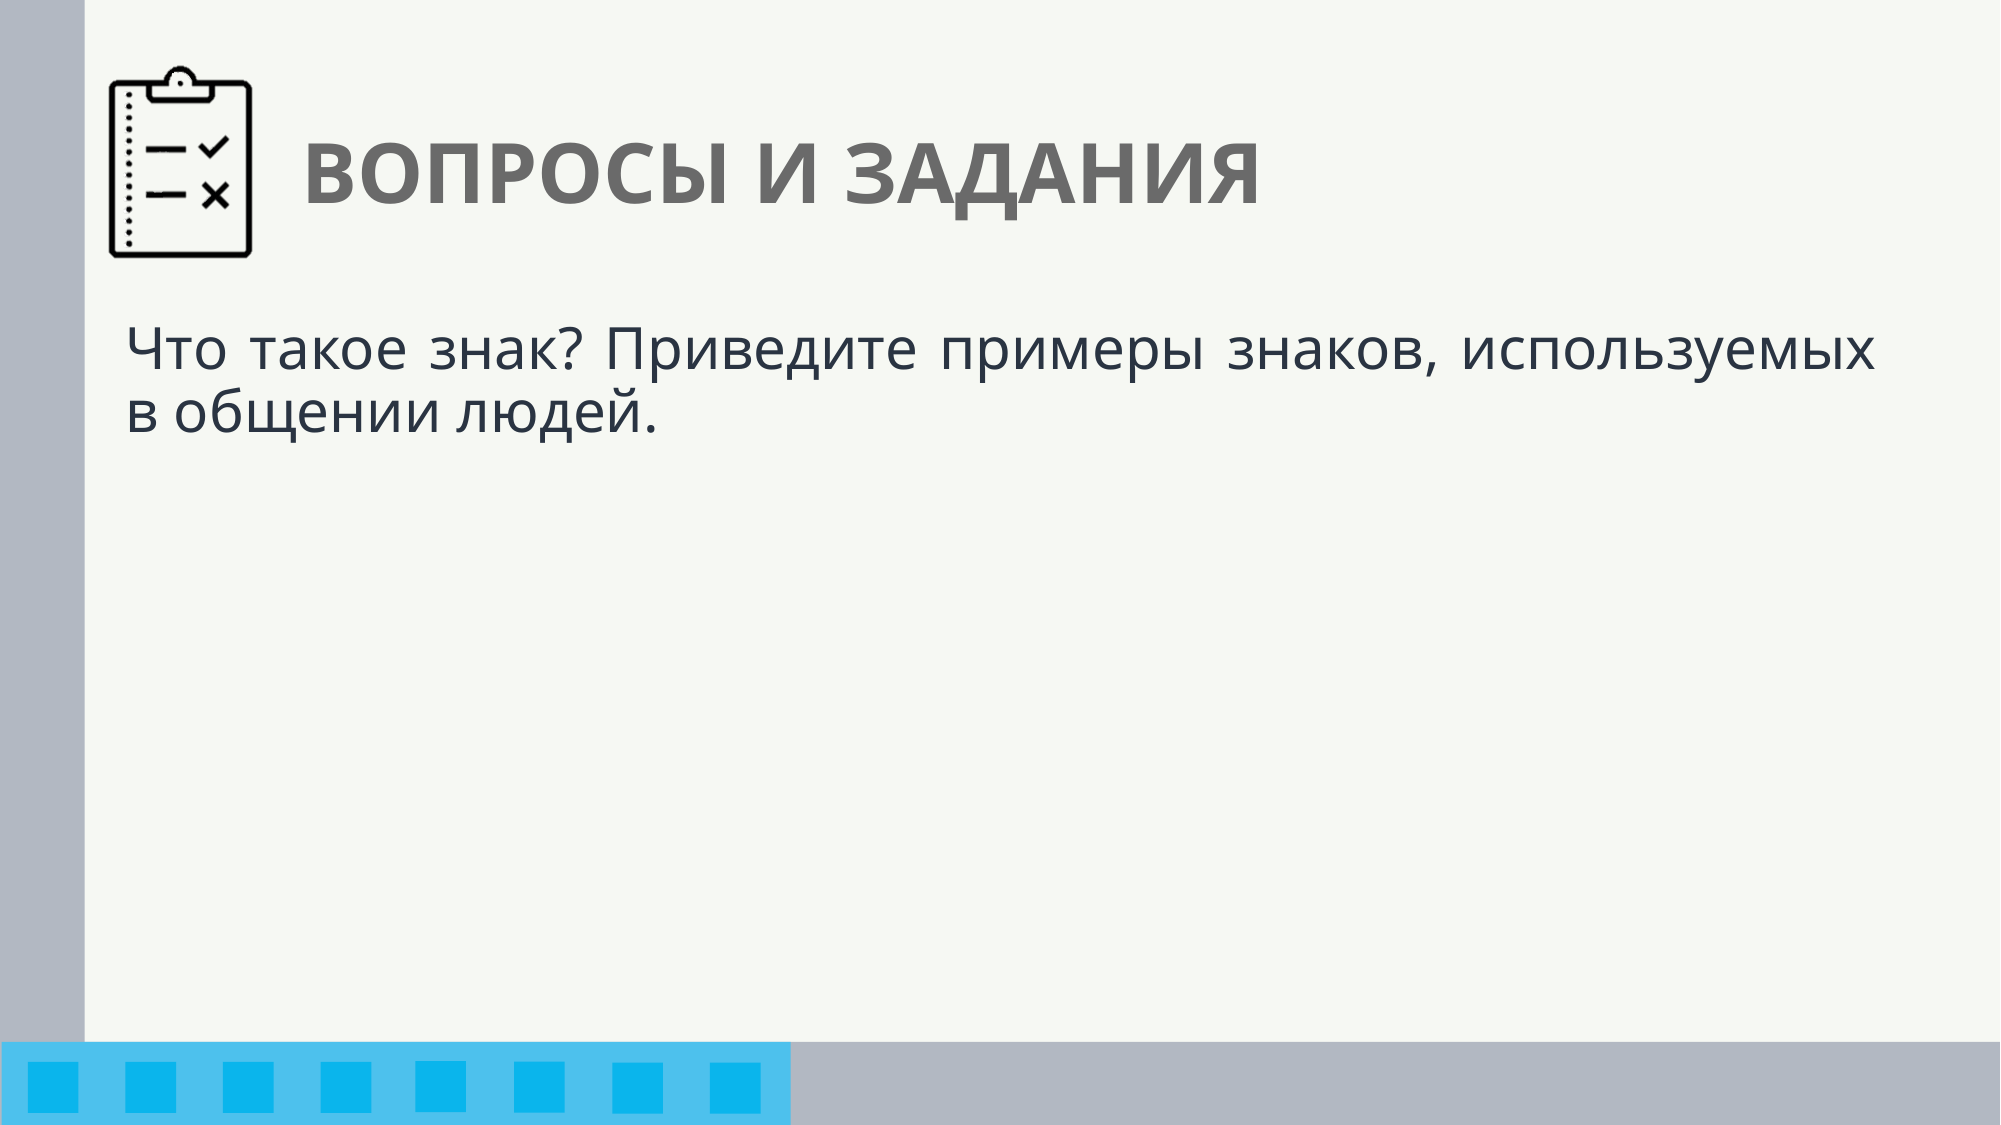

# ВОПРОСЫ И ЗАДАНИЯ
Что такое знак? Приведите примеры знаков, используемых в общении людей.